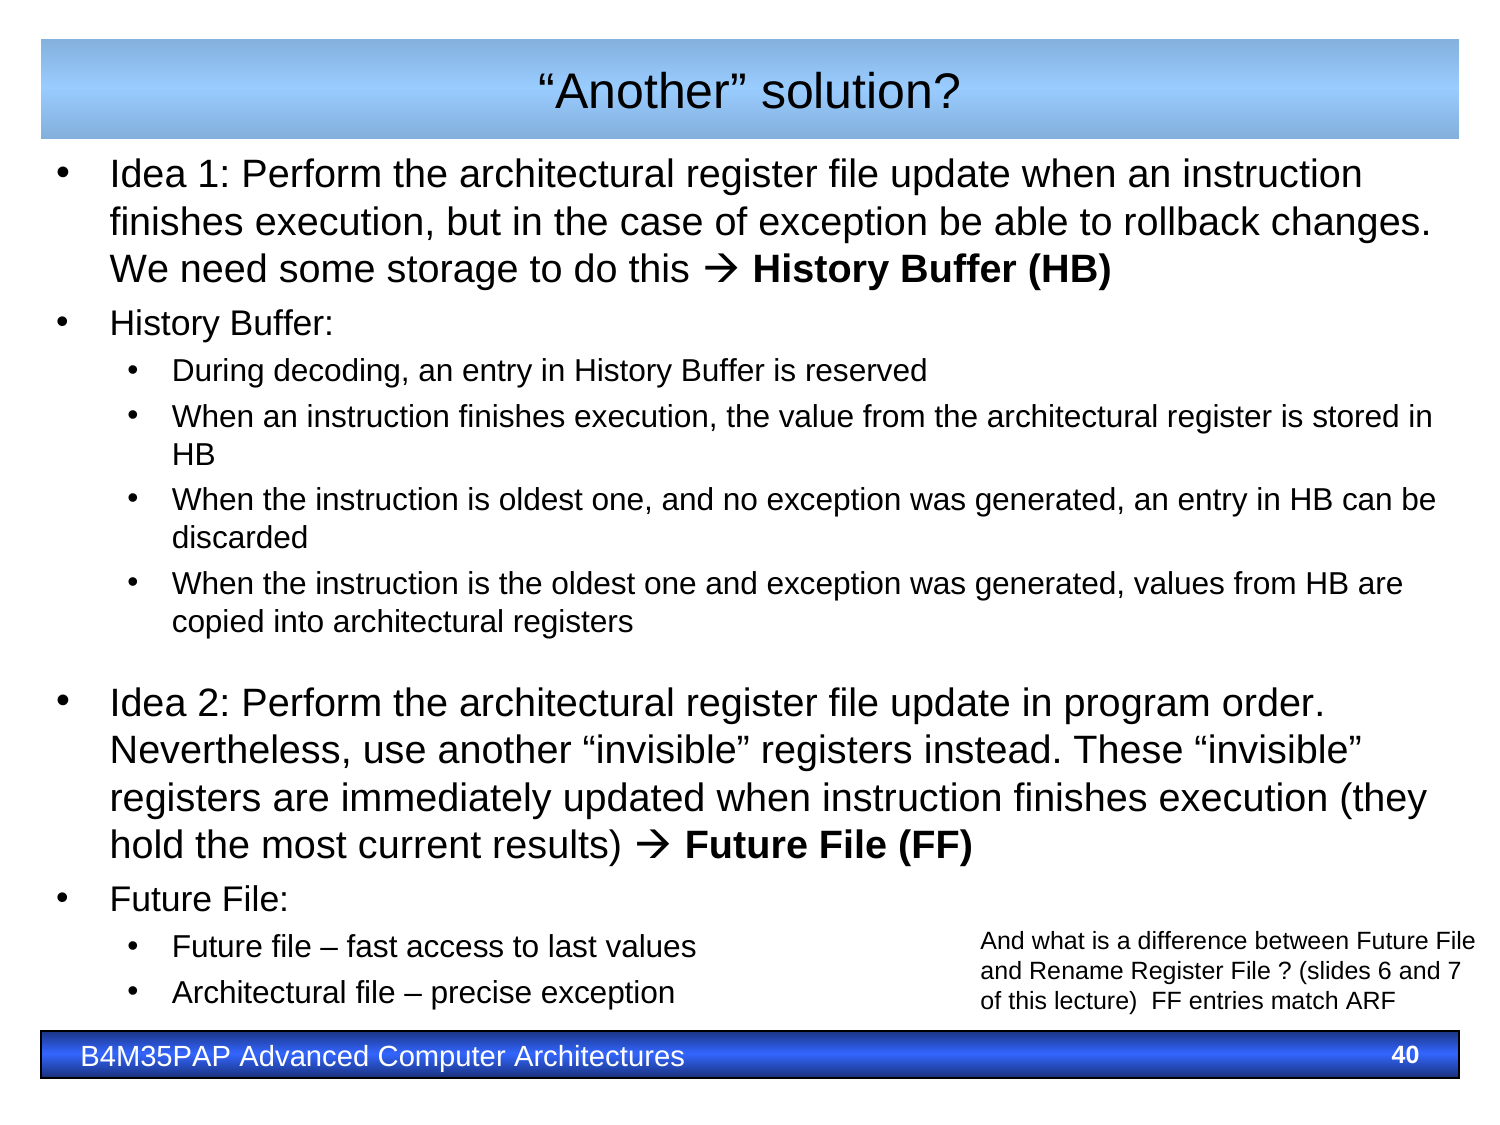

# “Another” solution?
Idea 1: Perform the architectural register file update when an instruction finishes execution, but in the case of exception be able to rollback changes. We need some storage to do this  History Buffer (HB)
History Buffer:
During decoding, an entry in History Buffer is reserved
When an instruction finishes execution, the value from the architectural register is stored in HB
When the instruction is oldest one, and no exception was generated, an entry in HB can be discarded
When the instruction is the oldest one and exception was generated, values from HB are copied into architectural registers
Idea 2: Perform the architectural register file update in program order. Nevertheless, use another “invisible” registers instead. These “invisible” registers are immediately updated when instruction finishes execution (they hold the most current results)  Future File (FF)
Future File:
Future file – fast access to last values
Architectural file – precise exception
And what is a difference between Future File and Rename Register File ? (slides 6 and 7 of this lecture) FF entries match ARF